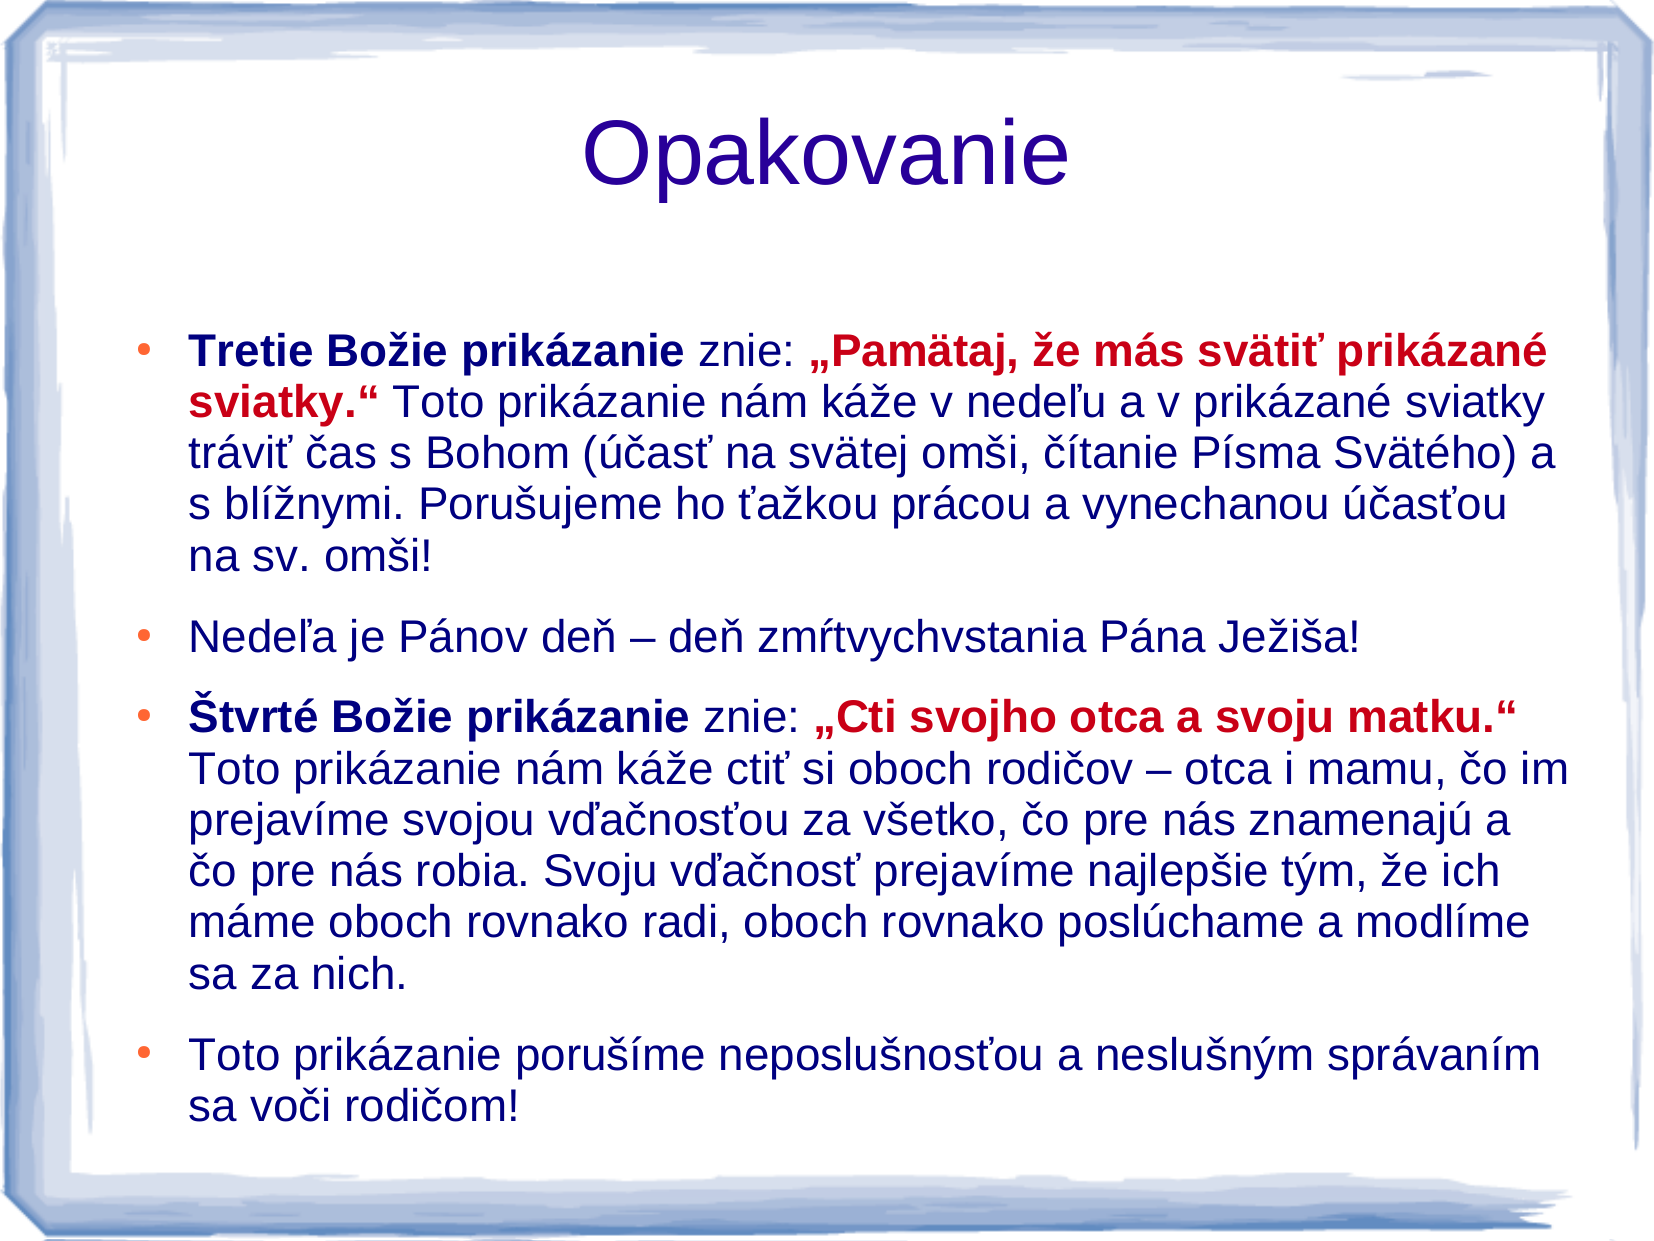

# Opakovanie
Tretie Božie prikázanie znie: „Pamätaj, že más svätiť prikázané sviatky.“ Toto prikázanie nám káže v nedeľu a v prikázané sviatky tráviť čas s Bohom (účasť na svätej omši, čítanie Písma Svätého) a s blížnymi. Porušujeme ho ťažkou prácou a vynechanou účasťou na sv. omši!
Nedeľa je Pánov deň – deň zmŕtvychvstania Pána Ježiša!
Štvrté Božie prikázanie znie: „Cti svojho otca a svoju matku.“
Toto prikázanie nám káže ctiť si oboch rodičov – otca i mamu, čo im prejavíme svojou vďačnosťou za všetko, čo pre nás znamenajú a čo pre nás robia. Svoju vďačnosť prejavíme najlepšie tým, že ich máme oboch rovnako radi, oboch rovnako poslúchame a modlíme sa za nich.
Toto prikázanie porušíme neposlušnosťou a neslušným správaním sa voči rodičom!